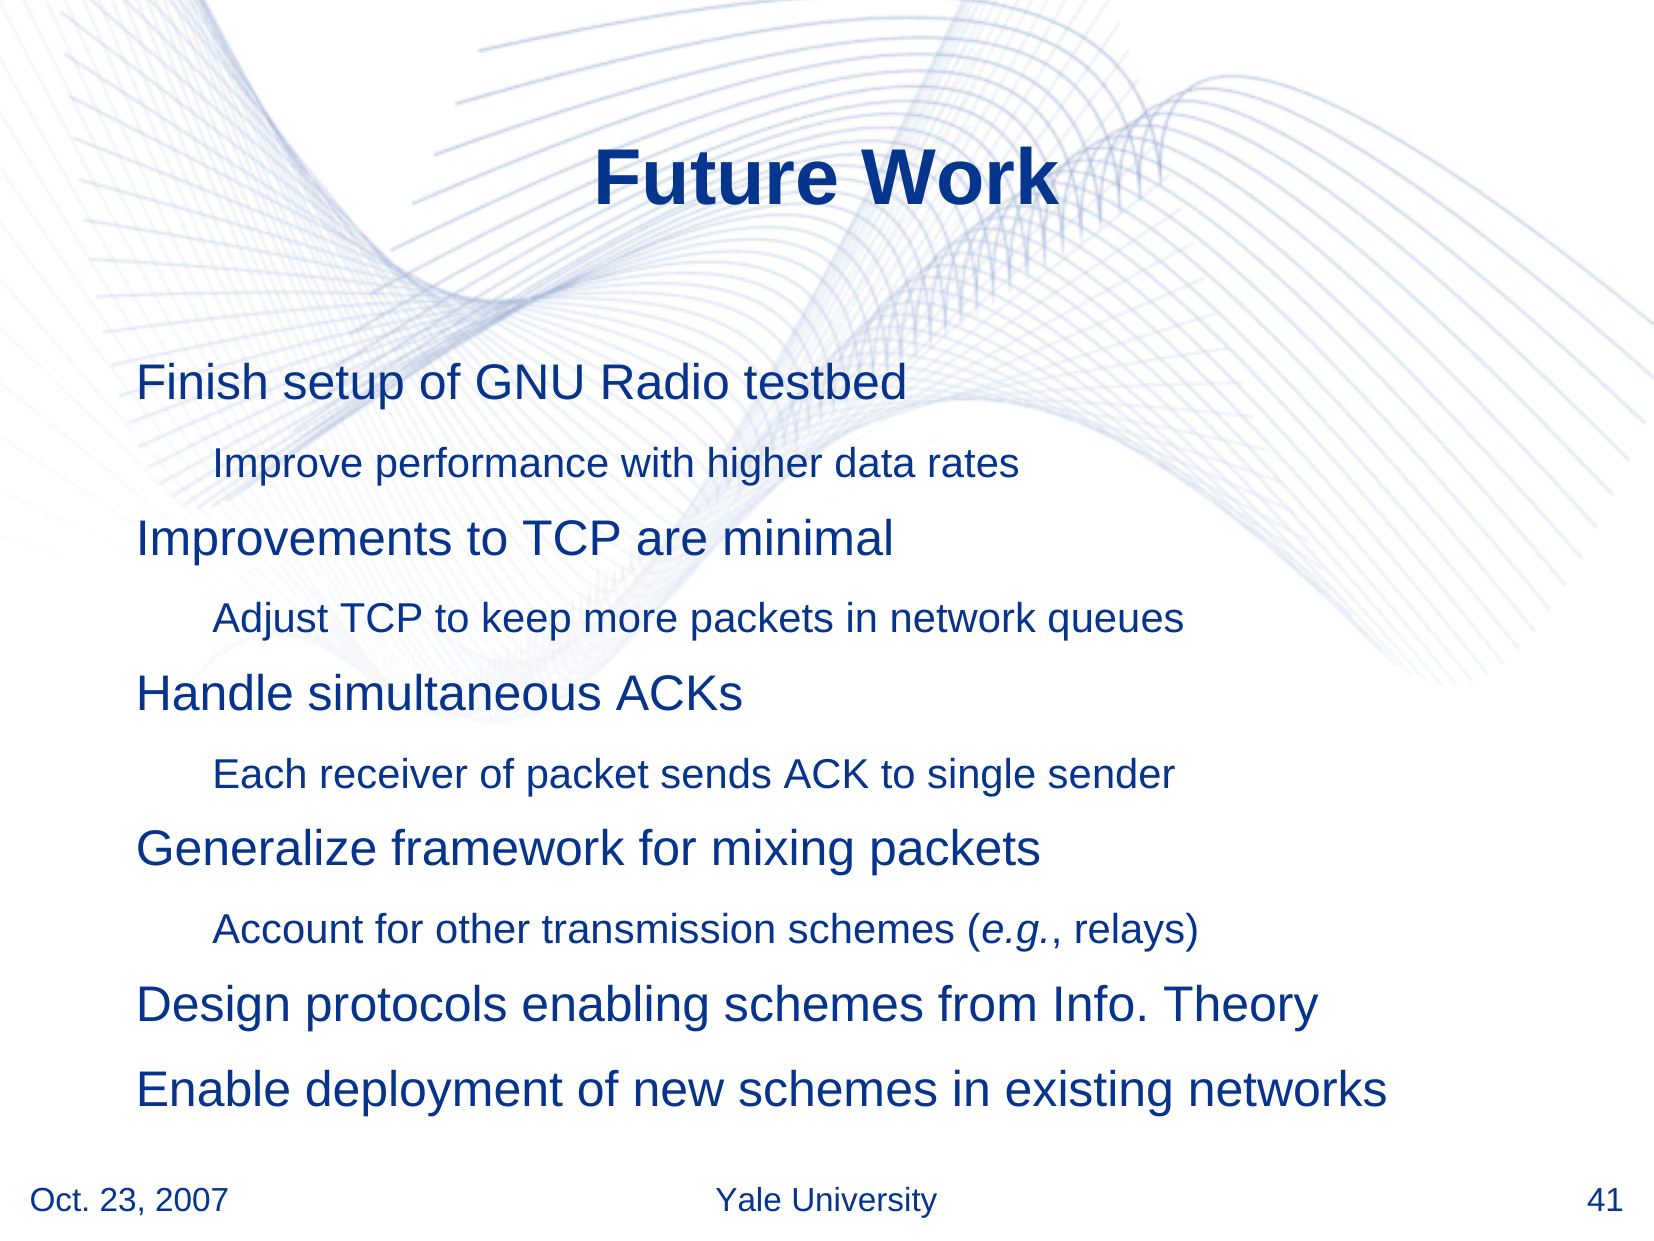

# Future Work
Finish setup of GNU Radio testbed
Improve performance with higher data rates
Improvements to TCP are minimal
Adjust TCP to keep more packets in network queues
Handle simultaneous ACKs
Each receiver of packet sends ACK to single sender
Generalize framework for mixing packets
Account for other transmission schemes (e.g., relays)
Design protocols enabling schemes from Info. Theory
Enable deployment of new schemes in existing networks
Oct. 23, 2007
Yale University
41